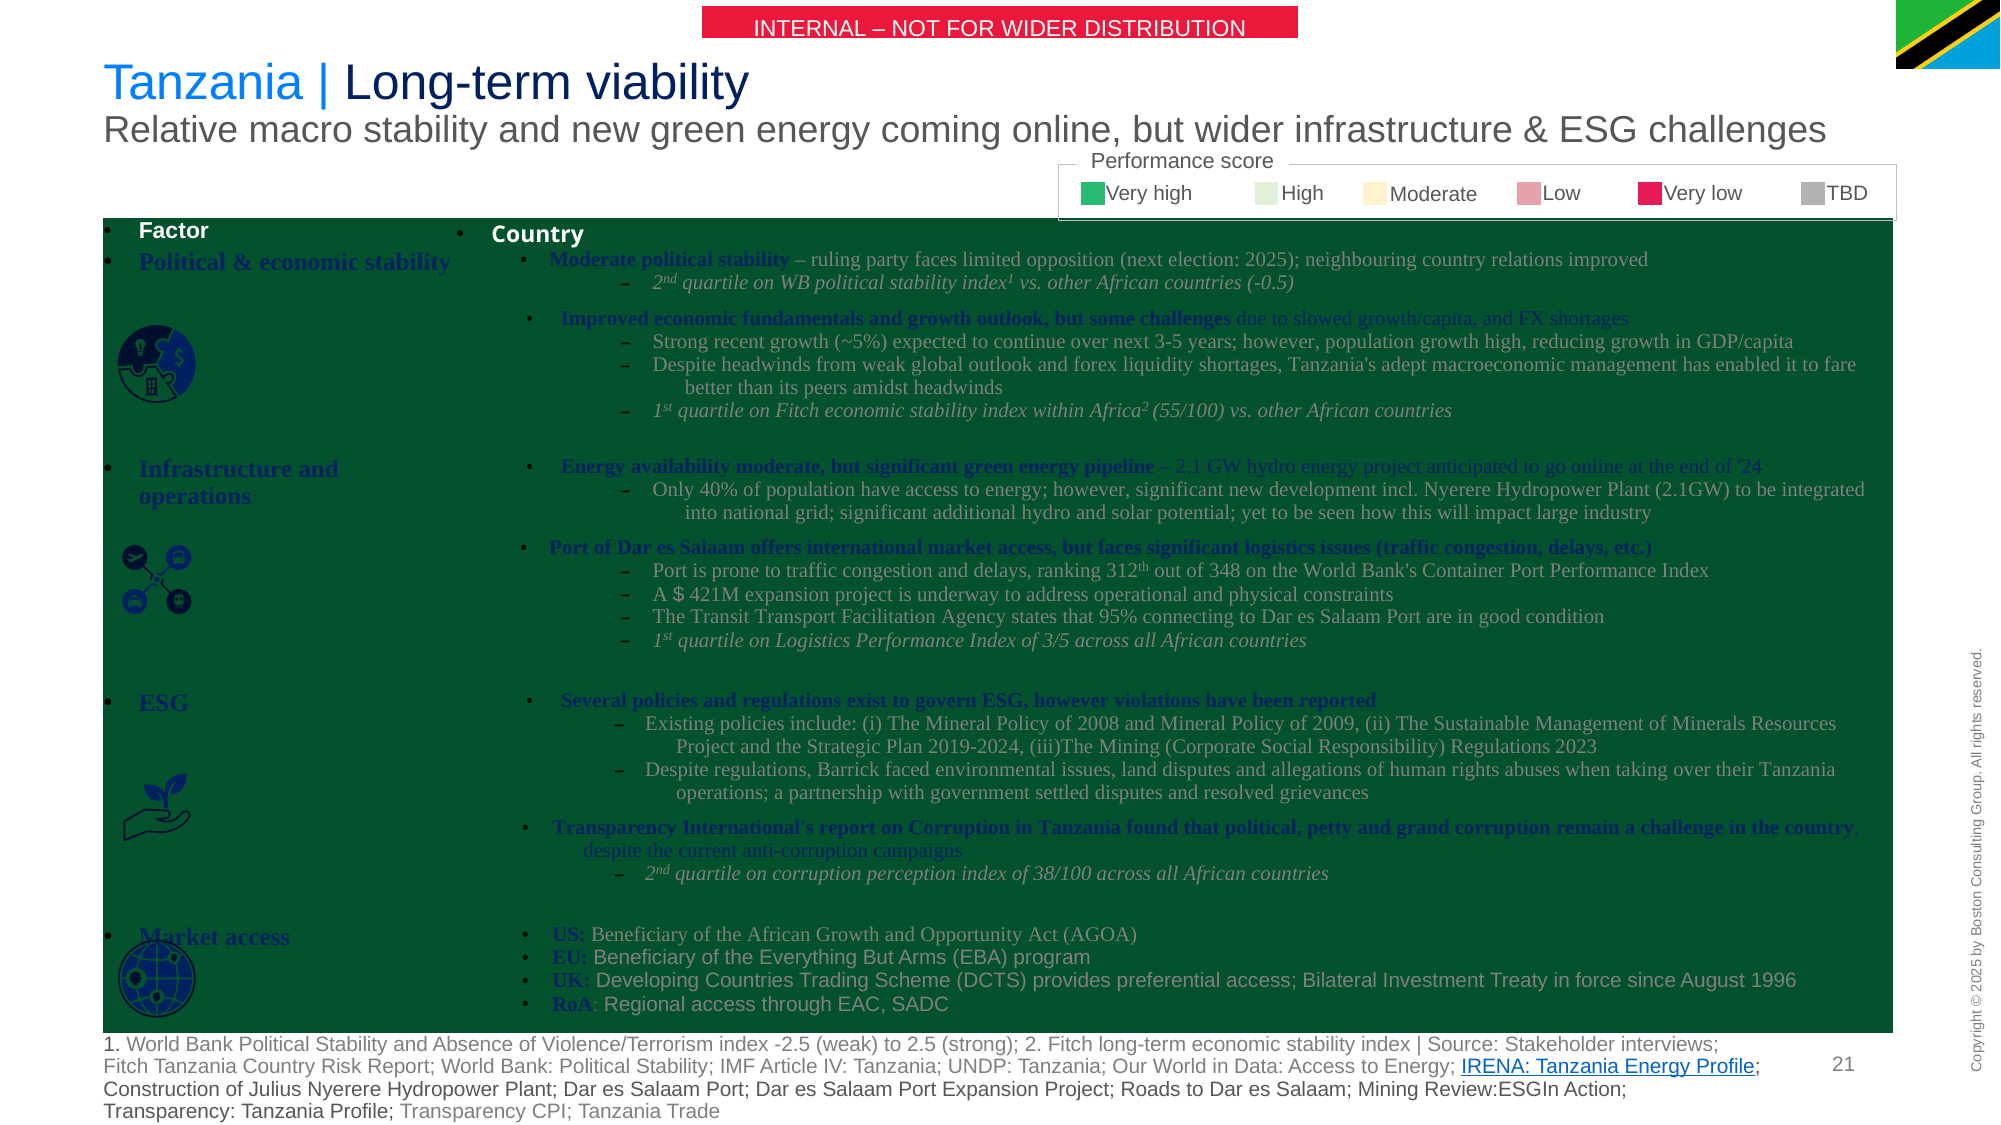

INTERNAL – NOT FOR WIDER DISTRIBUTION
# Tanzania | Long-term viability Relative macro stability and new green energy coming online, but wider infrastructure & ESG challenges
Performance score
Very high
High
Moderate
Low
Very low
TBD
| Factor | Country | |
| --- | --- | --- |
| Political & economic stability | | Moderate political stability – ruling party faces limited opposition (next election: 2025); neighbouring country relations improved 2nd quartile on WB political stability index1 vs. other African countries (-0.5) Improved economic fundamentals and growth outlook, but some challenges due to slowed growth/capita, and FX shortages Strong recent growth (~5%) expected to continue over next 3-5 years; however, population growth high, reducing growth in GDP/capita Despite headwinds from weak global outlook and forex liquidity shortages, Tanzania's adept macroeconomic management has enabled it to fare better than its peers amidst headwinds 1st quartile on Fitch economic stability index within Africa2 (55/100) vs. other African countries |
| Infrastructure and operations | | Energy availability moderate, but significant green energy pipeline – 2.1 GW hydro energy project anticipated to go online at the end of '24 Only 40% of population have access to energy; however, significant new development incl. Nyerere Hydropower Plant (2.1GW) to be integrated into national grid; significant additional hydro and solar potential; yet to be seen how this will impact large industry Port of Dar es Salaam offers international market access, but faces significant logistics issues (traffic congestion, delays, etc.) Port is prone to traffic congestion and delays, ranking 312th out of 348 on the World Bank's Container Port Performance Index A $ 421M expansion project is underway to address operational and physical constraints The Transit Transport Facilitation Agency states that 95% connecting to Dar es Salaam Port are in good condition 1st quartile on Logistics Performance Index of 3/5 across all African countries |
| ESG | | Several policies and regulations exist to govern ESG, however violations have been reported Existing policies include: (i) The Mineral Policy of 2008 and Mineral Policy of 2009, (ii) The Sustainable Management of Minerals Resources Project and the Strategic Plan 2019-2024, (iii)The Mining (Corporate Social Responsibility) Regulations 2023 Despite regulations, Barrick faced environmental issues, land disputes and allegations of human rights abuses when taking over their Tanzania operations; a partnership with government settled disputes and resolved grievances Transparency International's report on Corruption in Tanzania found that political, petty and grand corruption remain a challenge in the country, despite the current anti-corruption campaigns 2nd quartile on corruption perception index of 38/100 across all African countries |
| Market access | | US: Beneficiary of the African Growth and Opportunity Act (AGOA) EU: Beneficiary of the Everything But Arms (EBA) program UK: Developing Countries Trading Scheme (DCTS) provides preferential access; Bilateral Investment Treaty in force since August 1996 RoA: Regional access through EAC, SADC |
1. World Bank Political Stability and Absence of Violence/Terrorism index -2.5 (weak) to 2.5 (strong); 2. Fitch long-term economic stability index | Source: Stakeholder interviews; Fitch Tanzania Country Risk Report; World Bank: Political Stability; IMF Article IV: Tanzania; UNDP: Tanzania; Our World in Data: Access to Energy; IRENA: Tanzania Energy Profile; Construction of Julius Nyerere Hydropower Plant; Dar es Salaam Port; Dar es Salaam Port Expansion Project; Roads to Dar es Salaam; Mining Review:ESGIn Action; Transparency: Tanzania Profile; Transparency CPI; Tanzania Trade